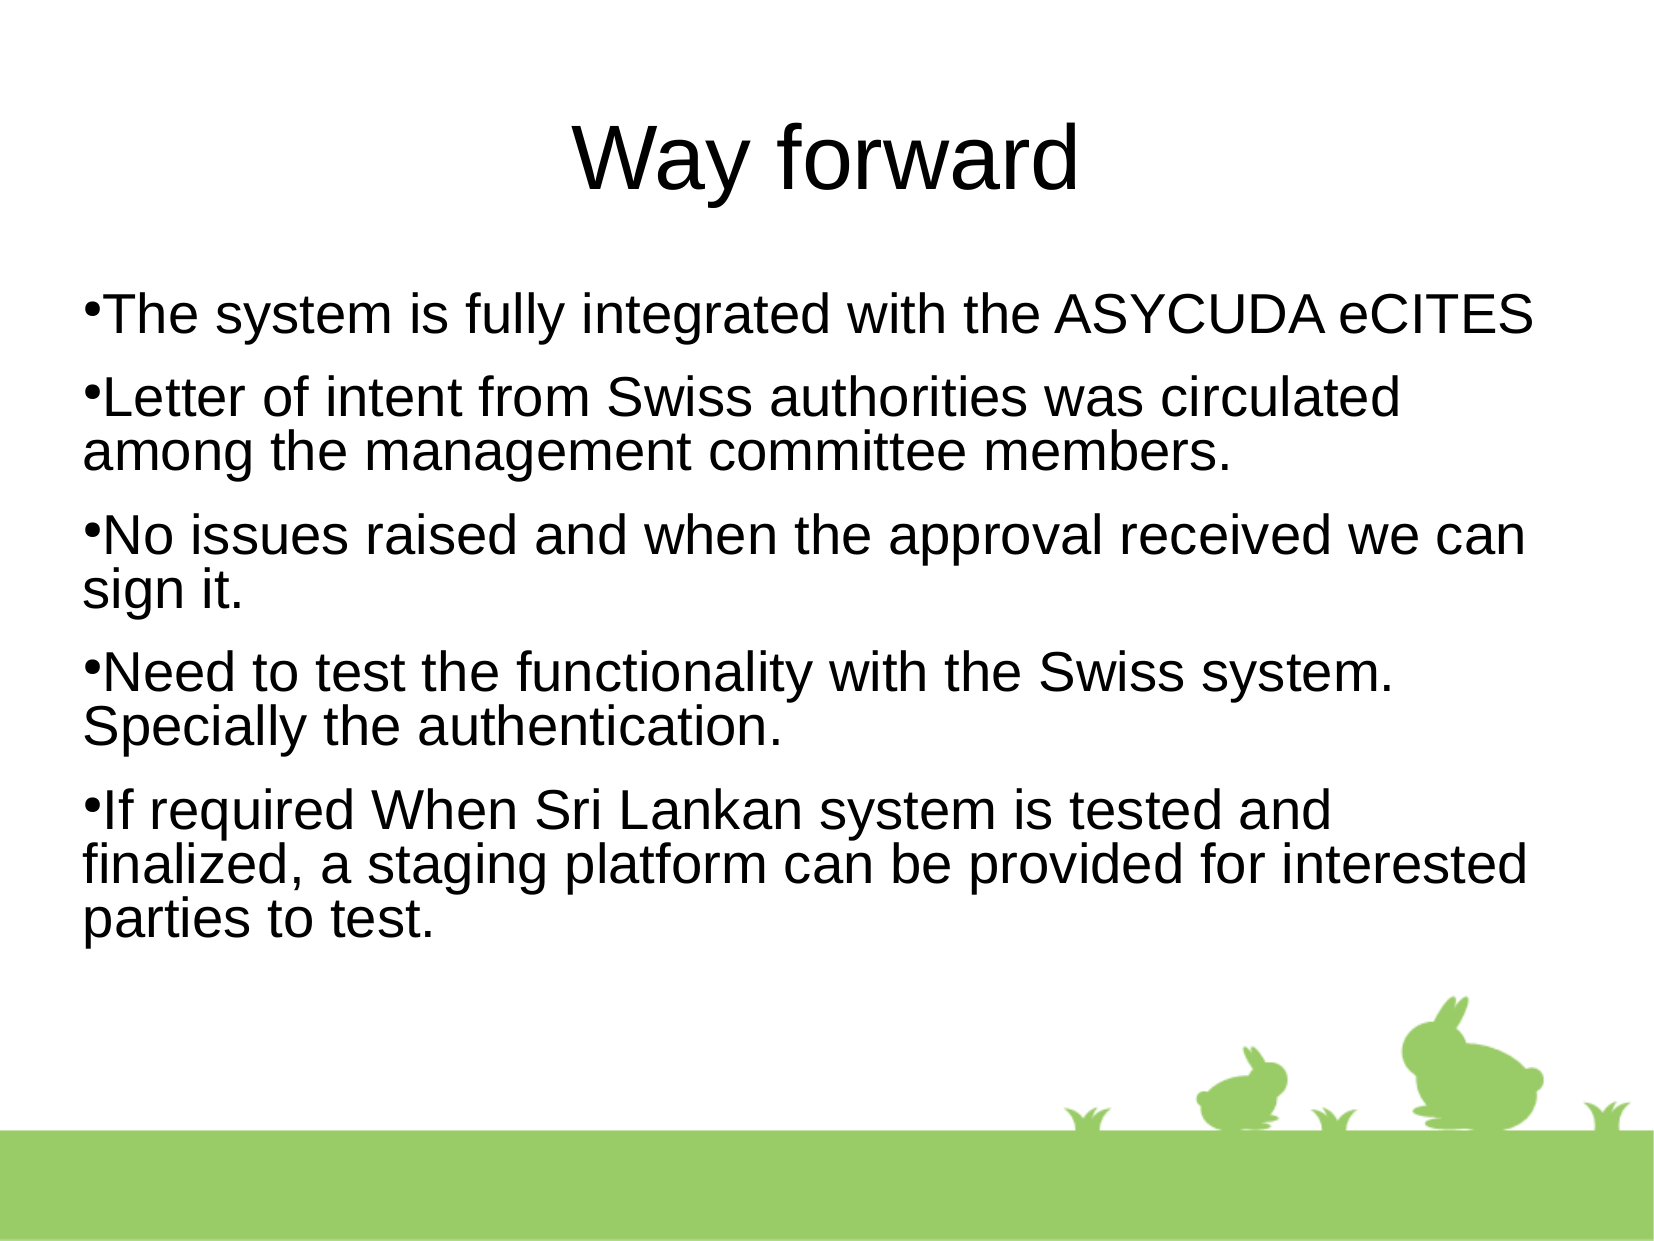

# Way forward
The system is fully integrated with the ASYCUDA eCITES
Letter of intent from Swiss authorities was circulated among the management committee members.
No issues raised and when the approval received we can sign it.
Need to test the functionality with the Swiss system. Specially the authentication.
If required When Sri Lankan system is tested and finalized, a staging platform can be provided for interested parties to test.